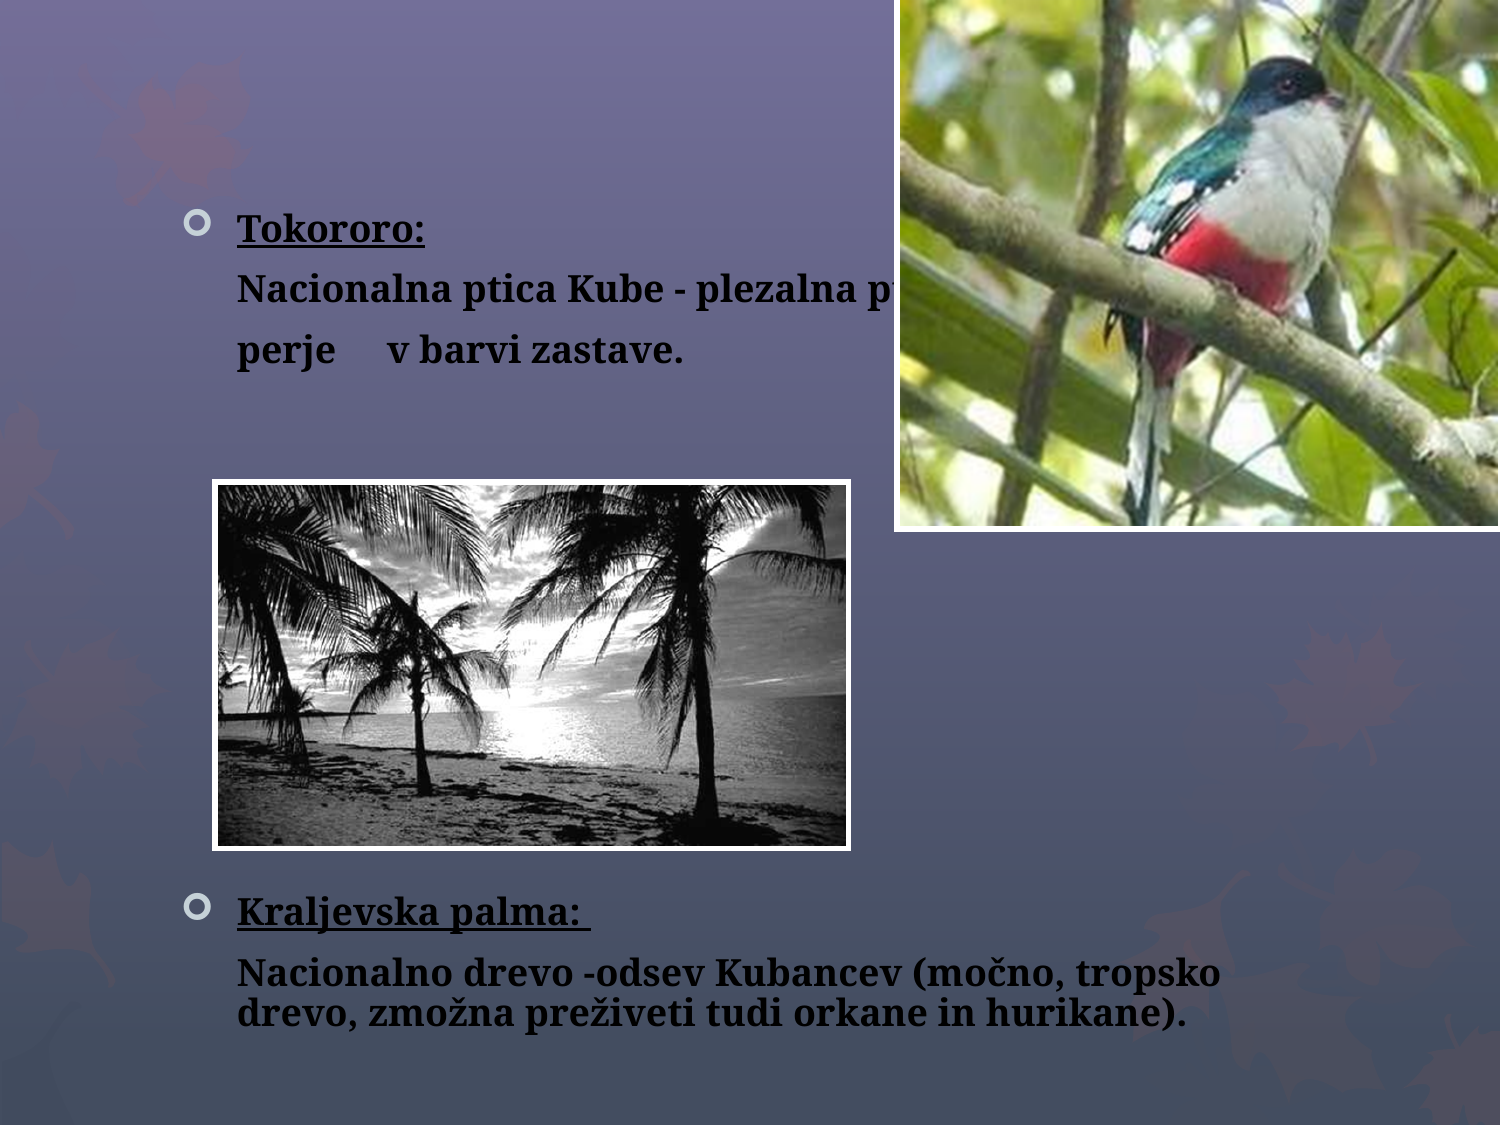

# Tokororo:
	Nacionalna ptica Kube - plezalna ptica,
	perje 	v barvi zastave.
Kraljevska palma:
	Nacionalno drevo -odsev Kubancev (močno, tropsko drevo, zmožna preživeti tudi orkane in hurikane).